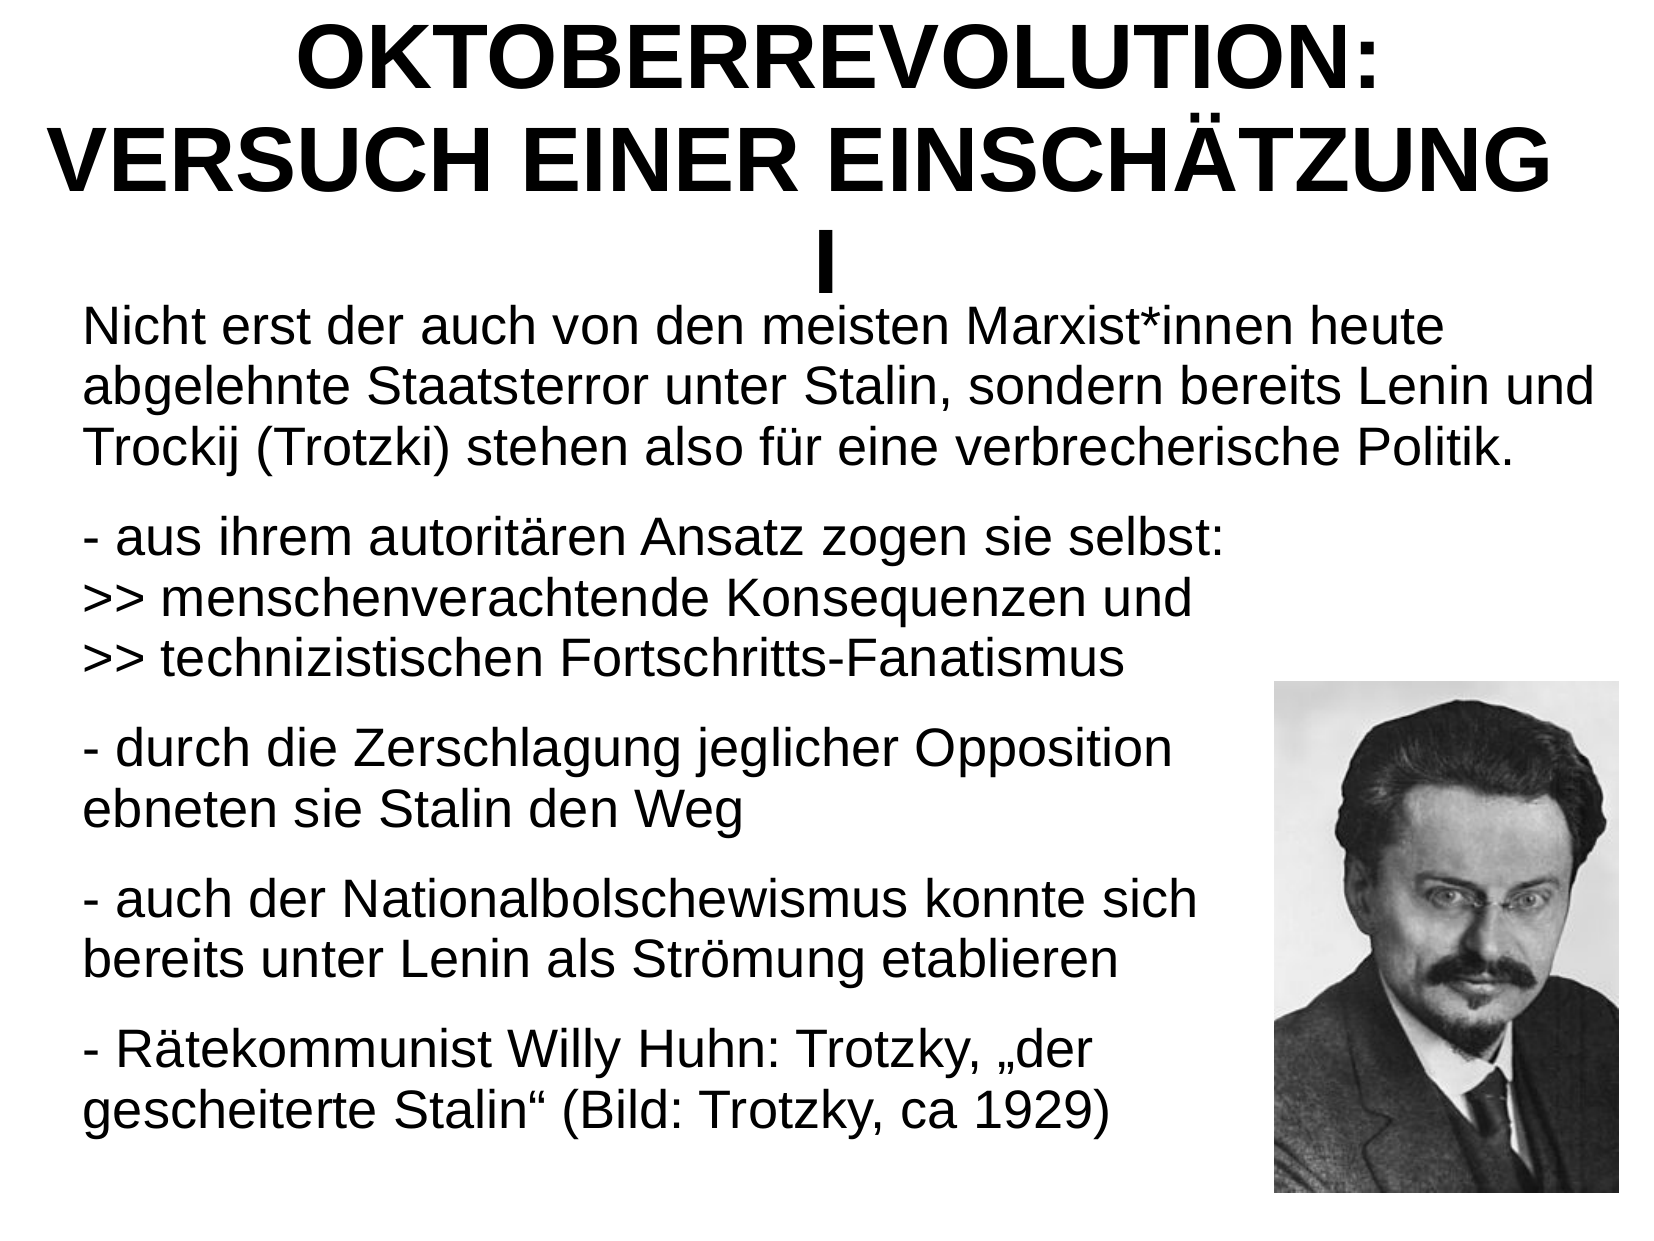

# OKTOBERREVOLUTION: VERSUCH EINER EINSCHÄTZUNG I
Nicht erst der auch von den meisten Marxist*innen heute abgelehnte Staatsterror unter Stalin, sondern bereits Lenin und Trockij (Trotzki) stehen also für eine verbrecherische Politik.
- aus ihrem autoritären Ansatz zogen sie selbst: 					>> menschenverachtende Konsequenzen und 					>> technizistischen Fortschritts-Fanatismus
- durch die Zerschlagung jeglicher Opposition ebneten sie Stalin den Weg
- auch der Nationalbolschewismus konnte sich bereits unter Lenin als Strömung etablieren
- Rätekommunist Willy Huhn: Trotzky, „der gescheiterte Stalin“ (Bild: Trotzky, ca 1929)